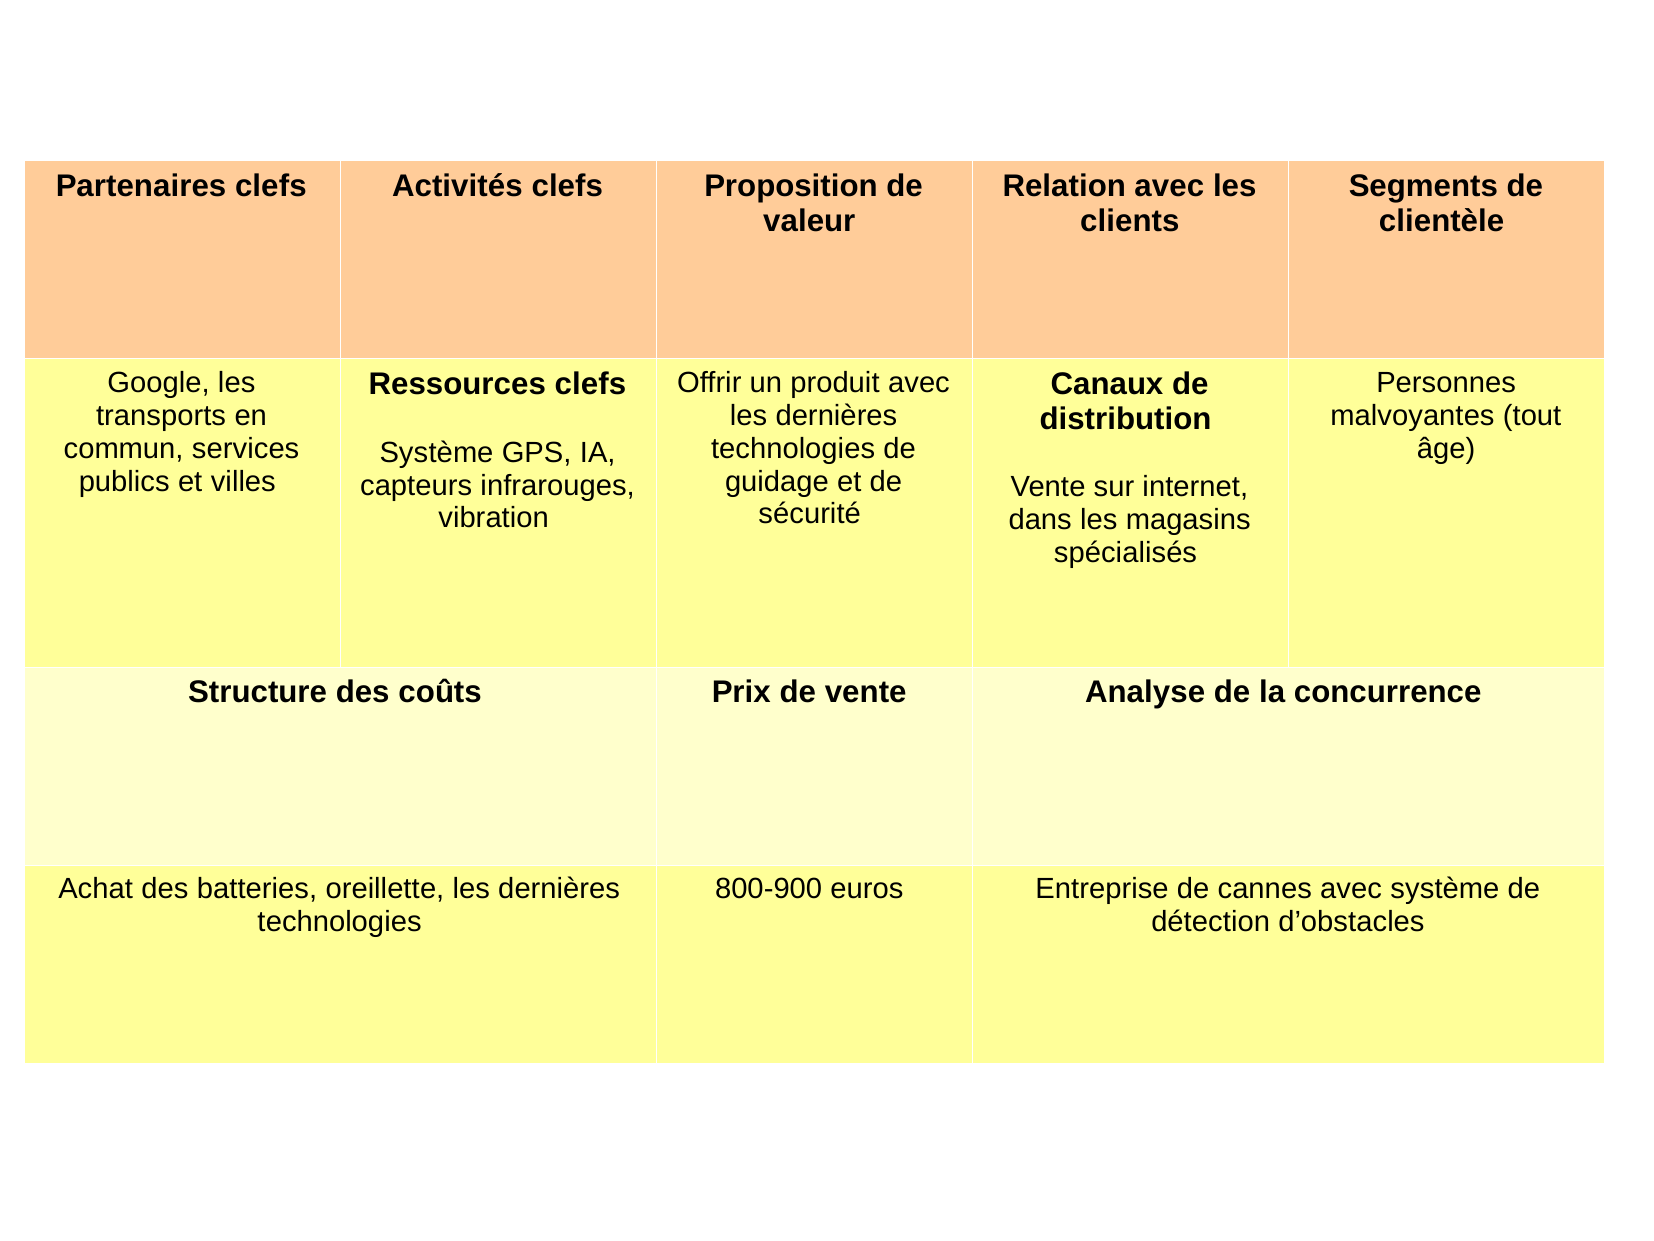

| Partenaires clefs | Activités clefs | Proposition de valeur | Relation avec les clients | Segments de clientèle |
| --- | --- | --- | --- | --- |
| Google, les transports en commun, services publics et villes | Ressources clefs Système GPS, IA, capteurs infrarouges, vibration | Offrir un produit avec les dernières technologies de guidage et de sécurité | Canaux de distribution Vente sur internet, dans les magasins spécialisés | Personnes malvoyantes (tout âge) |
| Structure des coûts | | Prix de vente | Analyse de la concurrence | |
| Achat des batteries, oreillette, les dernières technologies | | 800-900 euros | Entreprise de cannes avec système de détection d’obstacles | |